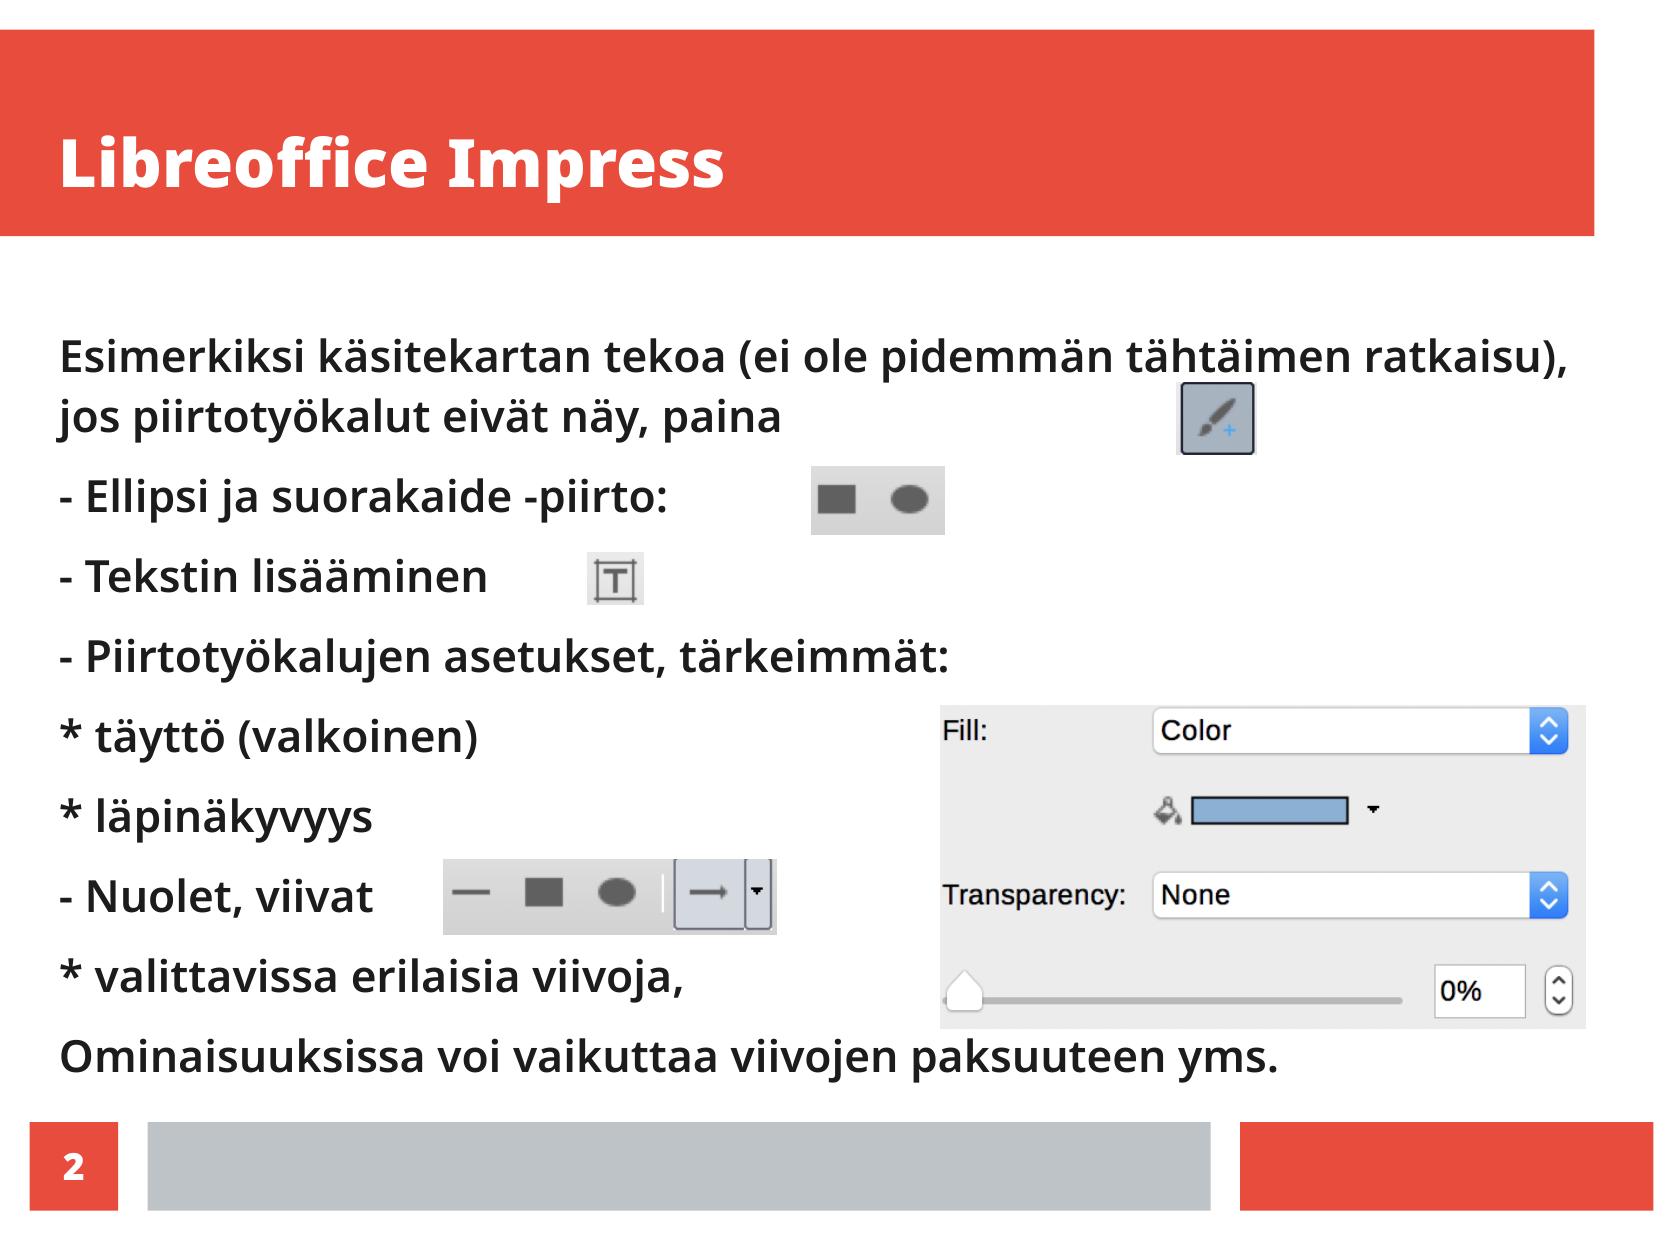

# Libreoffice Impress
Esimerkiksi käsitekartan tekoa (ei ole pidemmän tähtäimen ratkaisu), jos piirtotyökalut eivät näy, paina
- Ellipsi ja suorakaide -piirto:
- Tekstin lisääminen
- Piirtotyökalujen asetukset, tärkeimmät:
* täyttö (valkoinen)
* läpinäkyvyys
- Nuolet, viivat
* valittavissa erilaisia viivoja,
Ominaisuuksissa voi vaikuttaa viivojen paksuuteen yms.
2